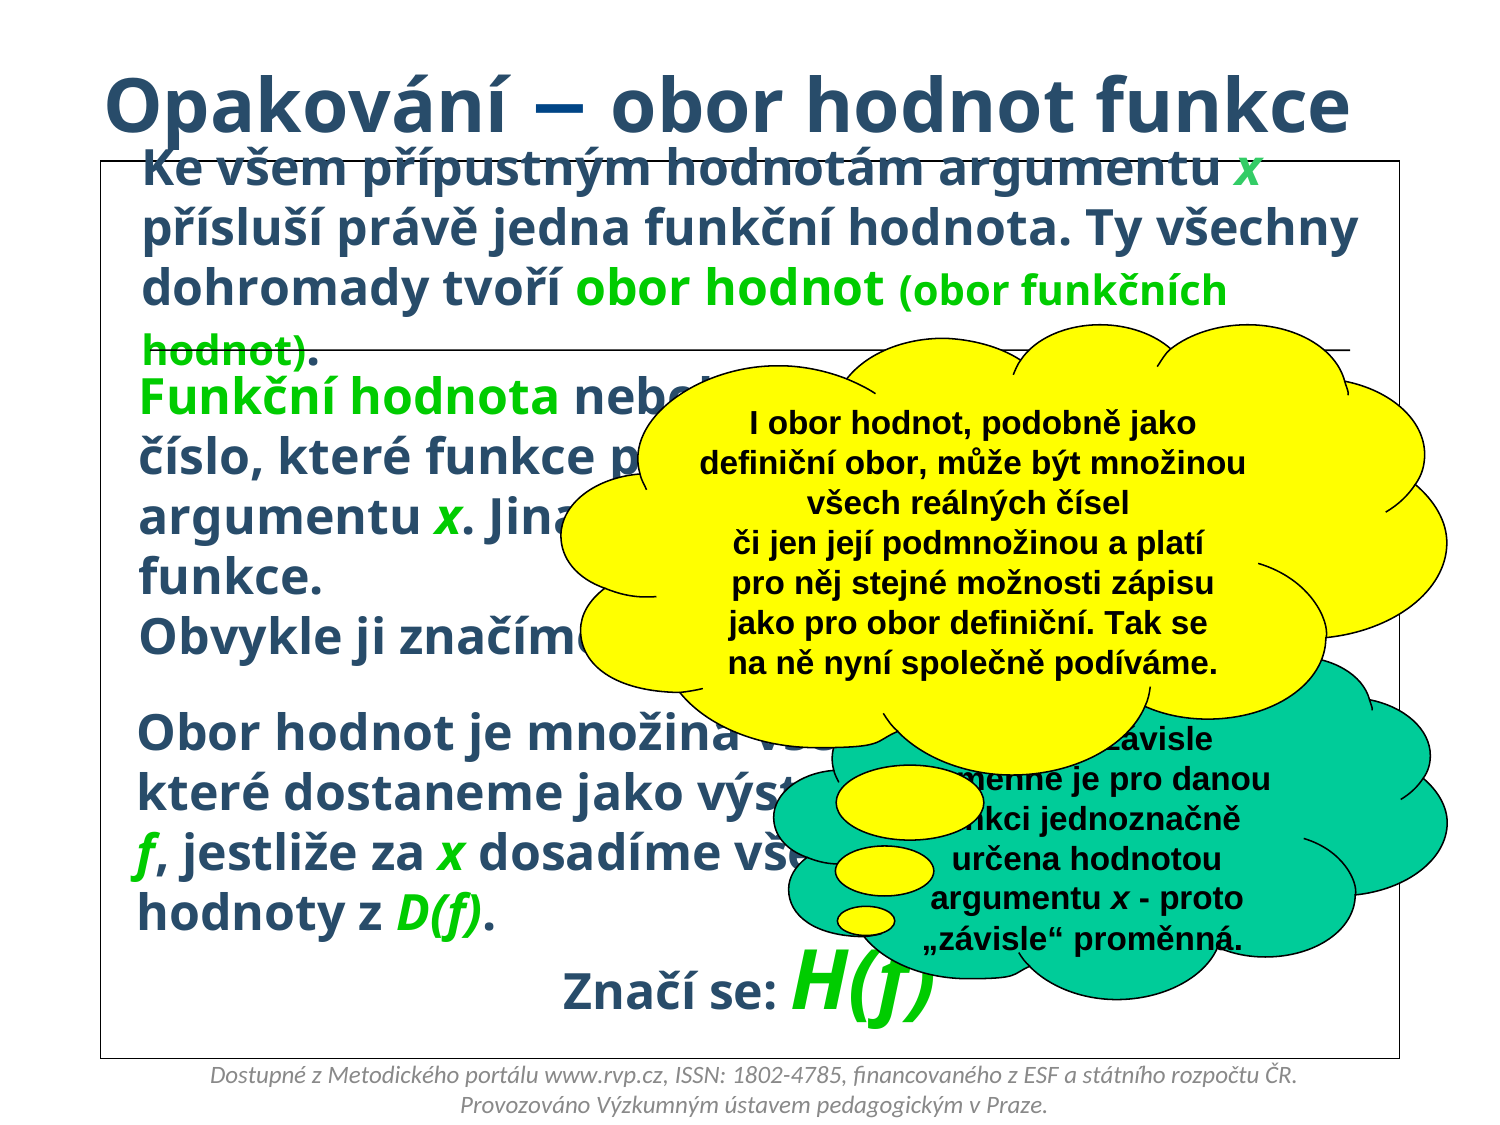

# Opakování − obor hodnot funkce
Ke všem přípustným hodnotám argumentu x přísluší právě jedna funkční hodnota. Ty všechny dohromady tvoří obor hodnot (obor funkčních hodnot).
I obor hodnot, podobně jako definiční obor, může být množinou všech reálných čísel
či jen její podmnožinou a platí
pro něj stejné možnosti zápisu jako pro obor definiční. Tak se
na ně nyní společně podíváme.
Funkční hodnota neboli závisle proměnná je číslo, které funkce přiřadí konkrétnímu argumentu x. Jinak řečeno − výstupní hodnota funkce.
Obvykle ji značíme y nebo f(x).
Hodnota závisle proměnné je pro danou funkci jednoznačně určena hodnotou argumentu x - proto „závisle“ proměnná.
Obor hodnot je množina všech reálných čísel, které dostaneme jako výstupní hodnoty funkce f, jestliže za x dosadíme všechny přípustné hodnoty z D(f).
Značí se: H(f)‏